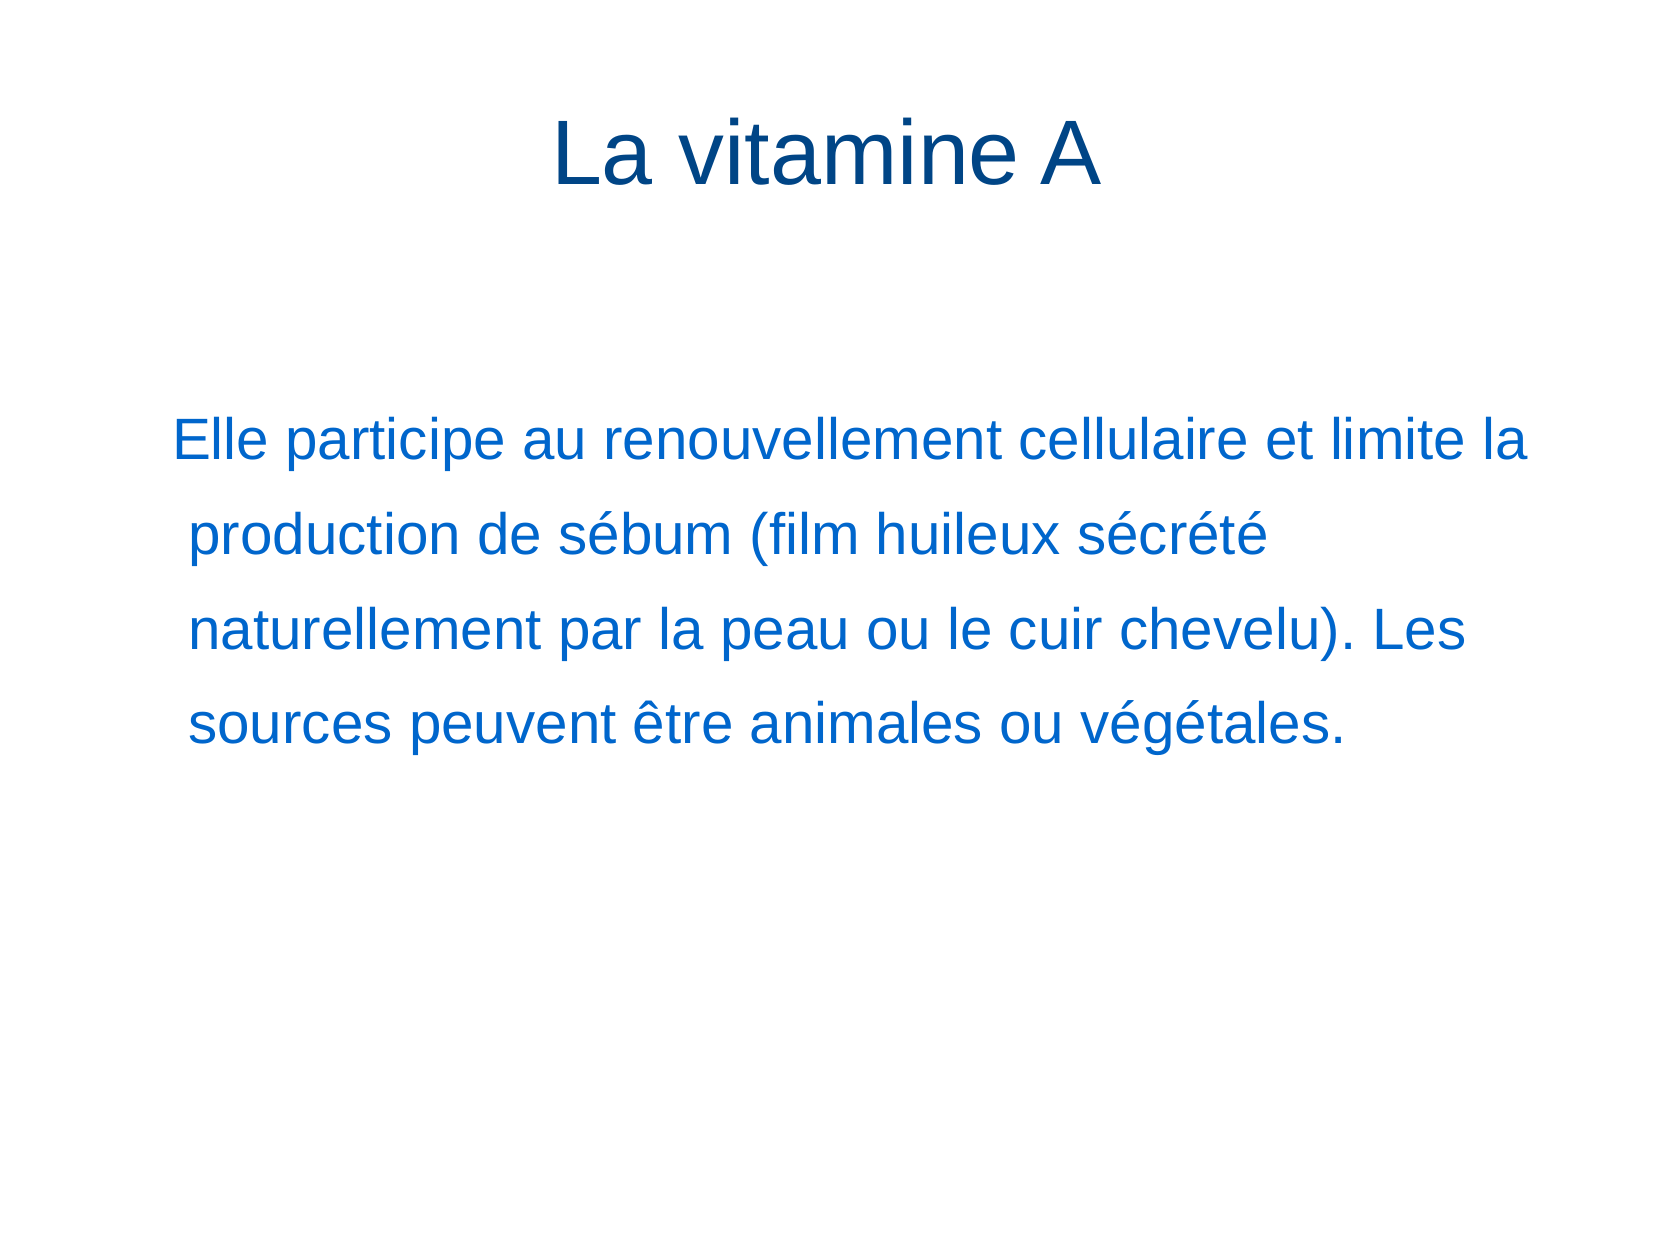

# La vitamine A
Elle participe au renouvellement cellulaire et limite la
 production de sébum (film huileux sécrété
 naturellement par la peau ou le cuir chevelu). Les
 sources peuvent être animales ou végétales.